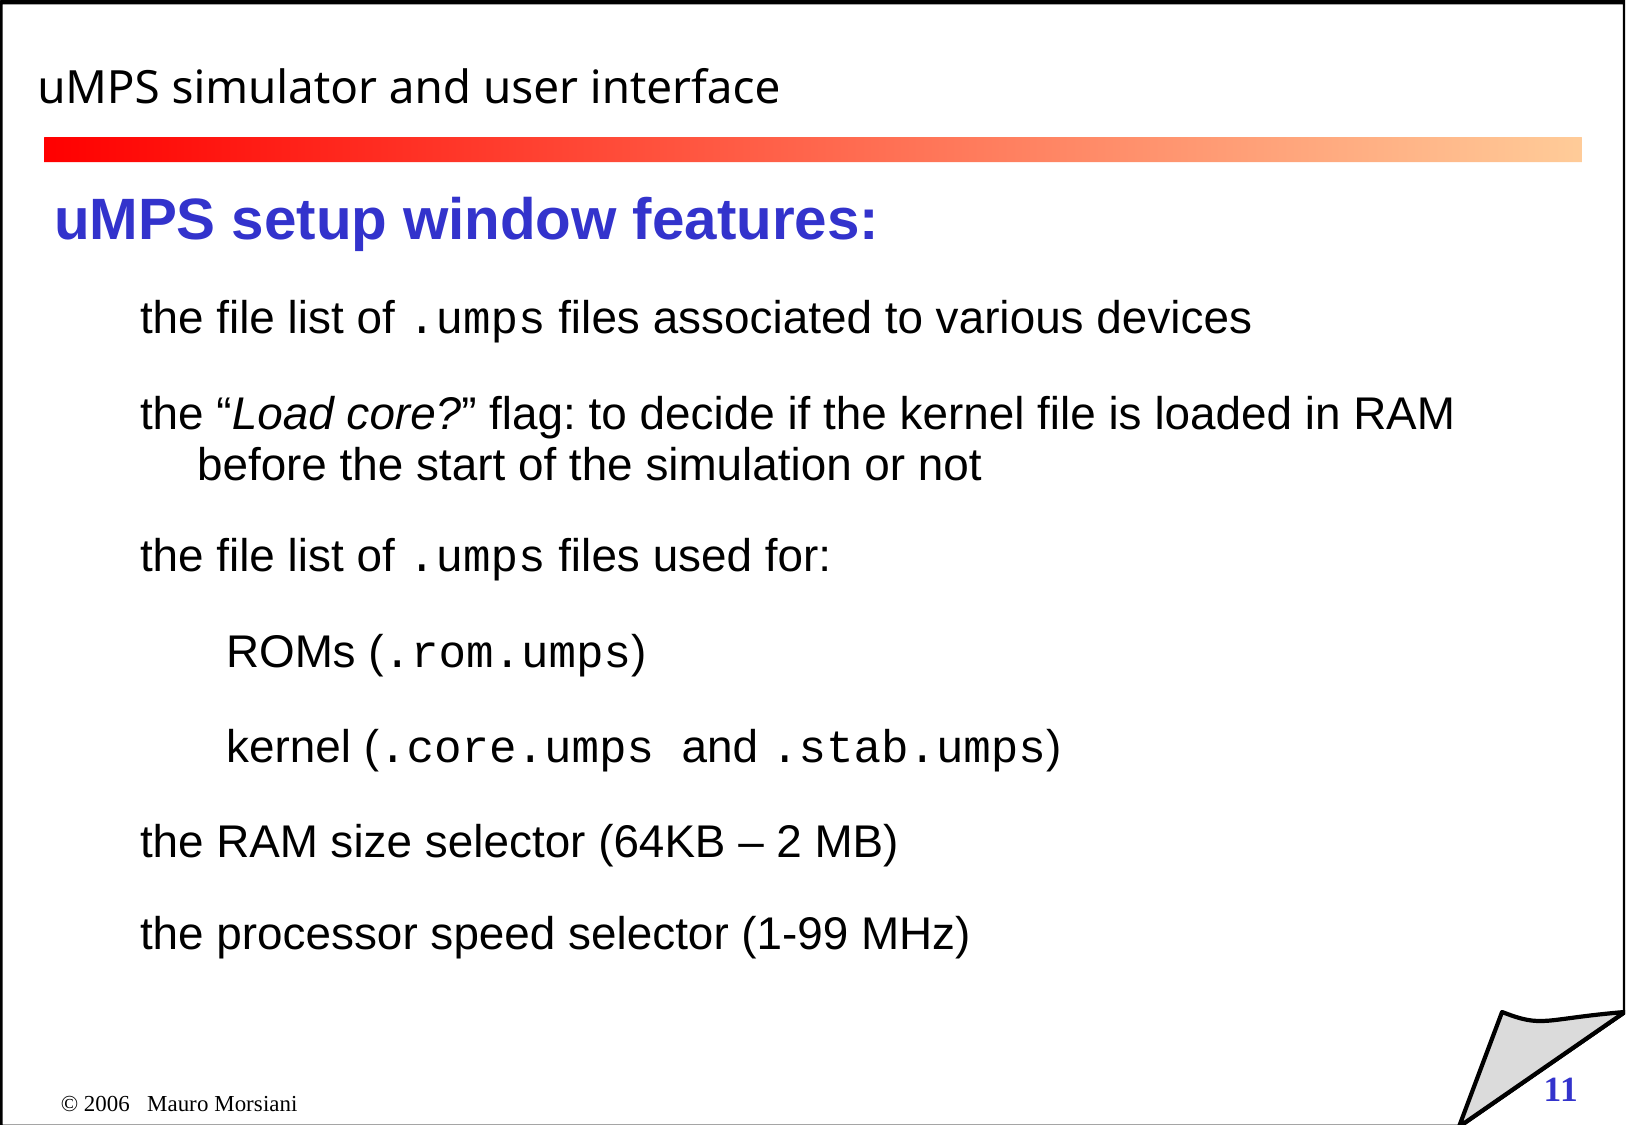

# uMPS simulator and user interface
uMPS setup window features:
the file list of .umps files associated to various devices
the “Load core?” flag: to decide if the kernel file is loaded in RAM before the start of the simulation or not
the file list of .umps files used for:
ROMs (.rom.umps)
kernel (.core.umps and .stab.umps)
the RAM size selector (64KB – 2 MB)
the processor speed selector (1-99 MHz)